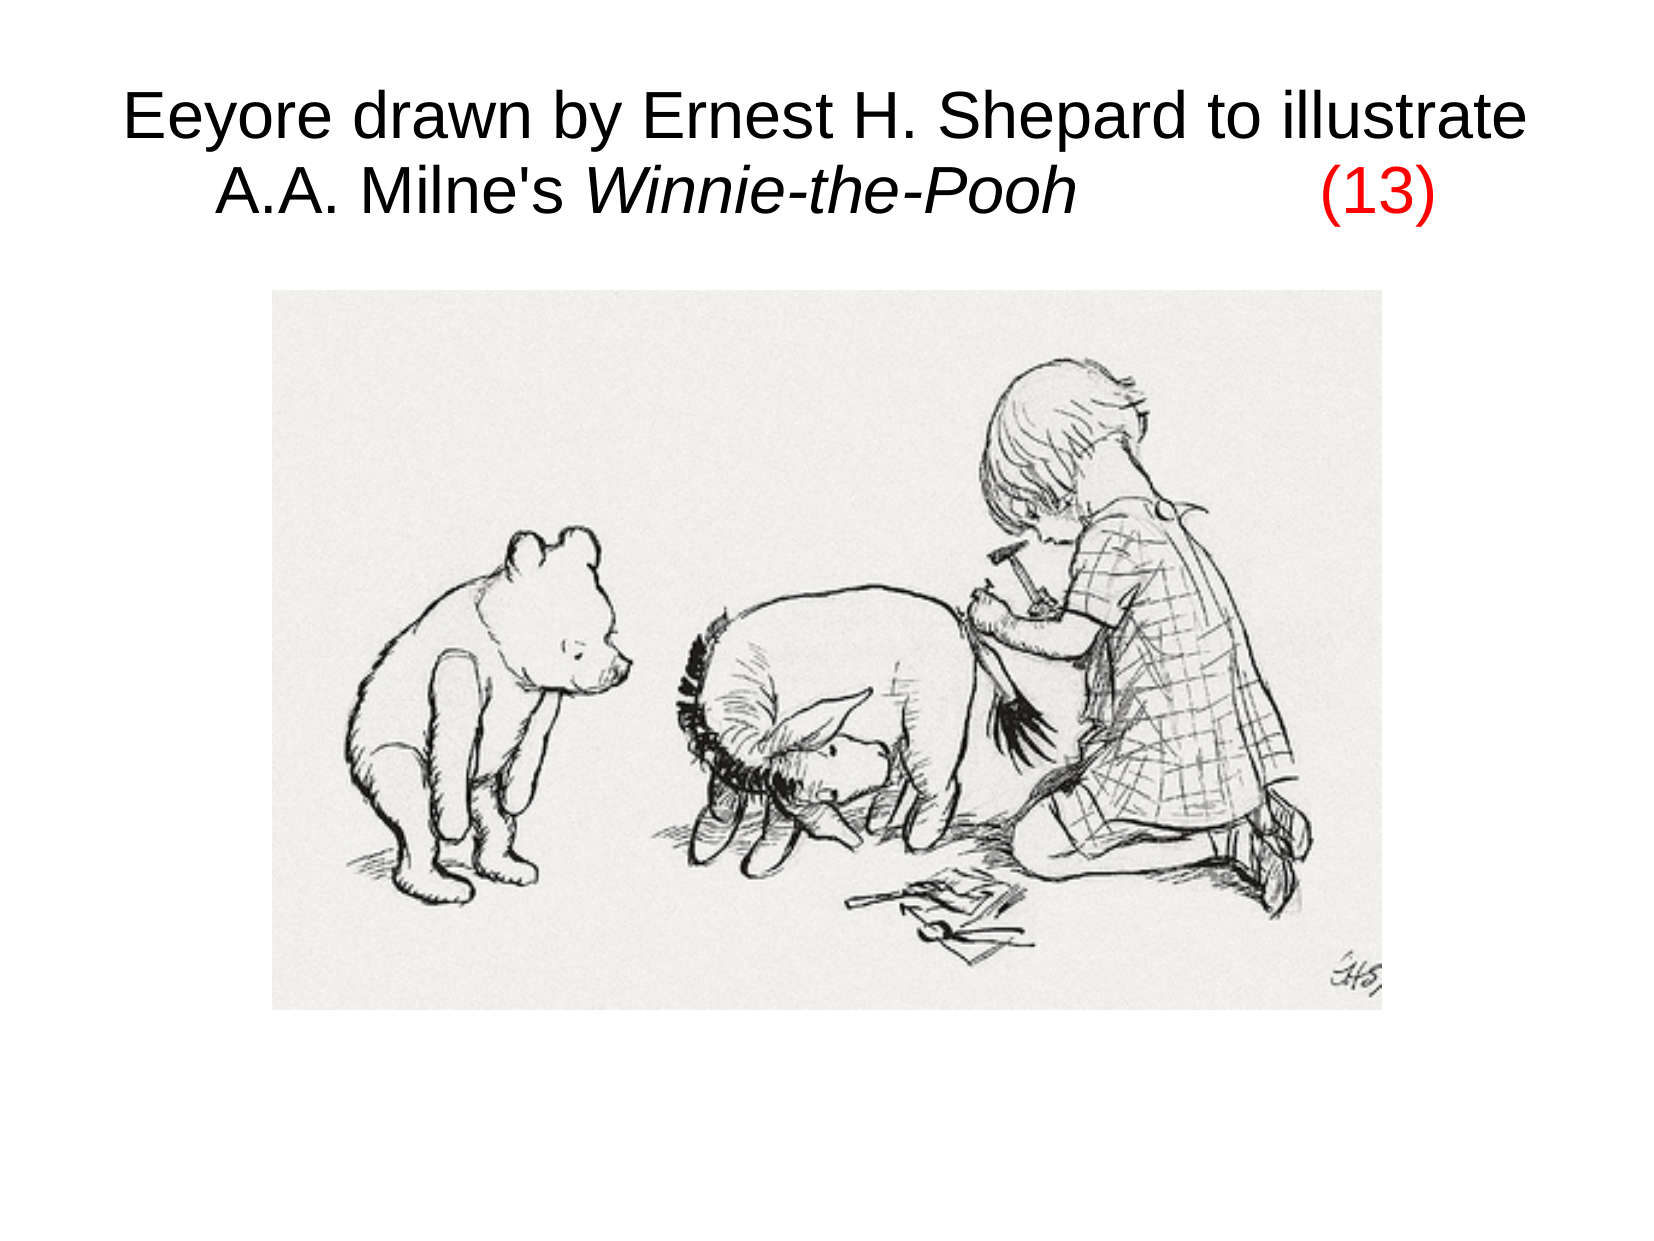

# Eeyore drawn by Ernest H. Shepard to illustrate A.A. Milne's Winnie-the-Pooh (13)